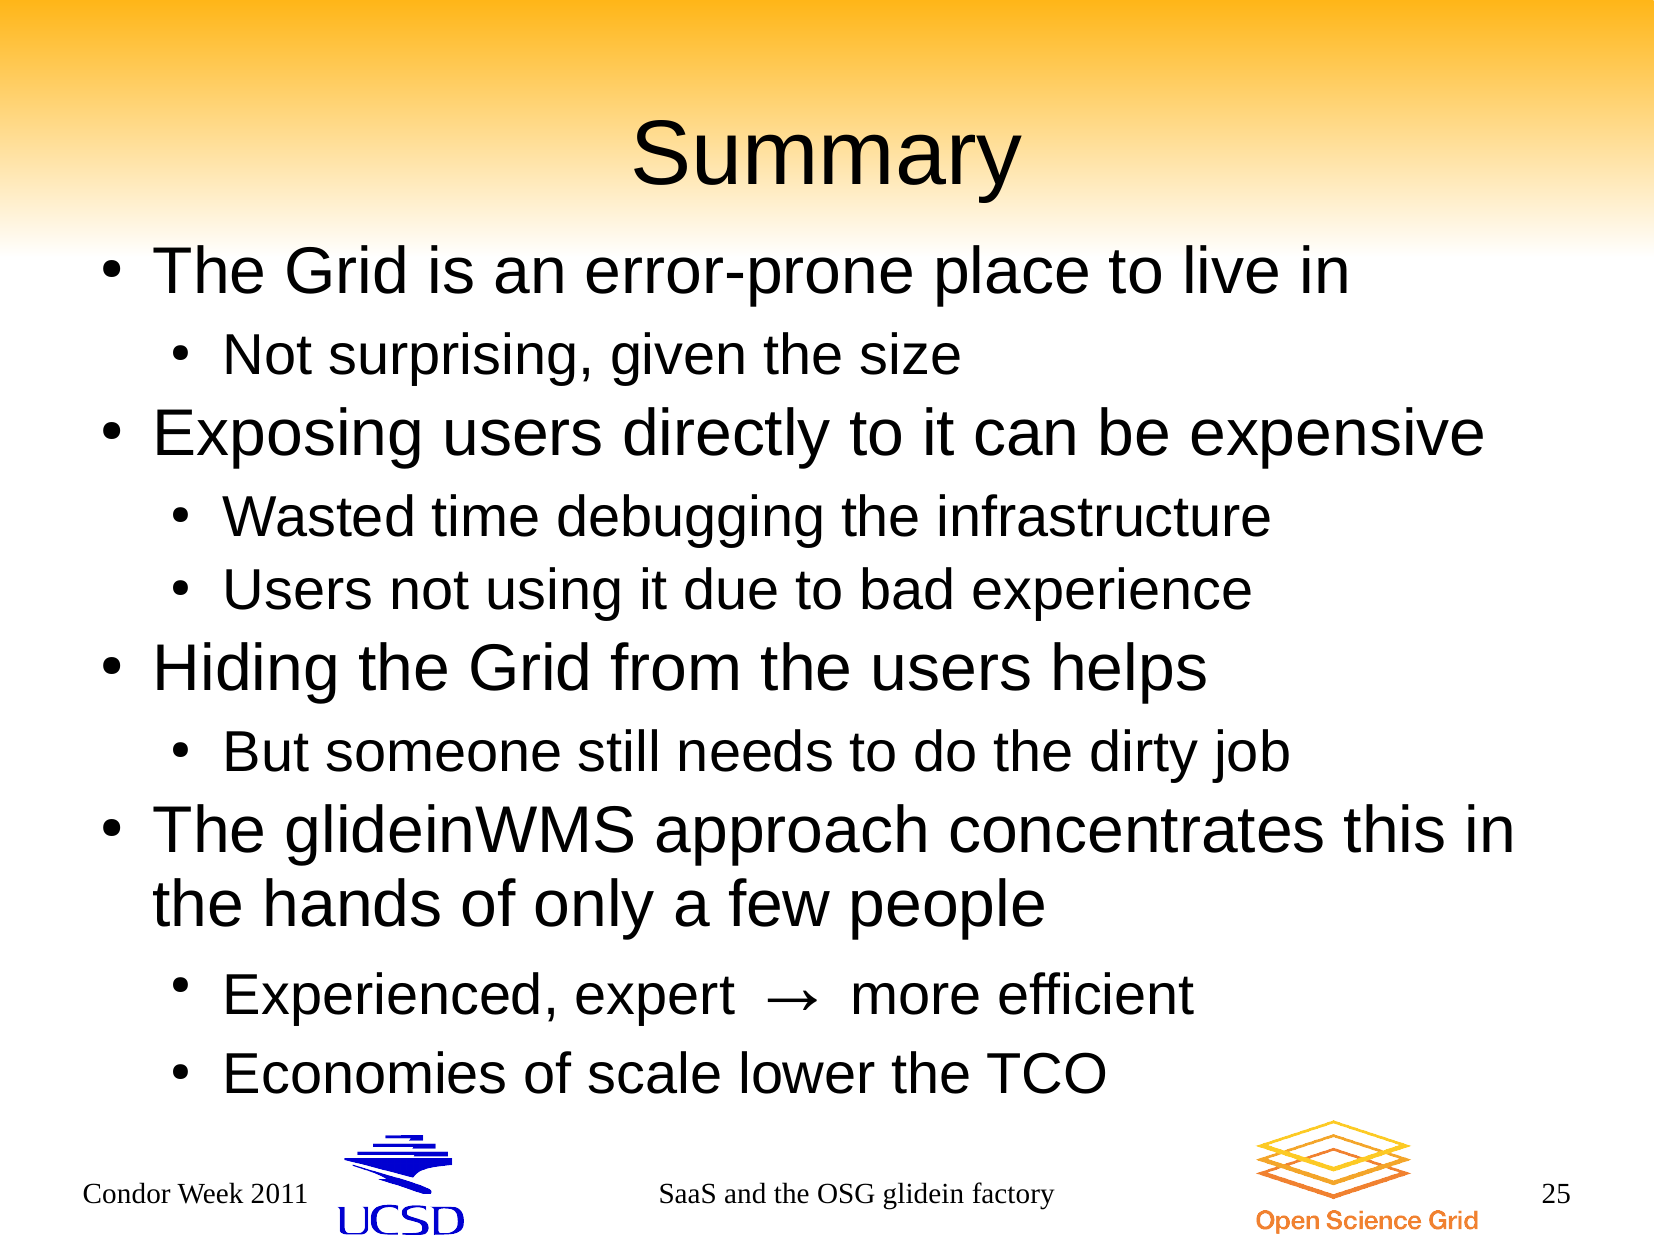

# Summary
The Grid is an error-prone place to live in
Not surprising, given the size
Exposing users directly to it can be expensive
Wasted time debugging the infrastructure
Users not using it due to bad experience
Hiding the Grid from the users helps
But someone still needs to do the dirty job
The glideinWMS approach concentrates this in the hands of only a few people
Experienced, expert → more efficient
Economies of scale lower the TCO
Condor Week 2011
SaaS and the OSG glidein factory
25